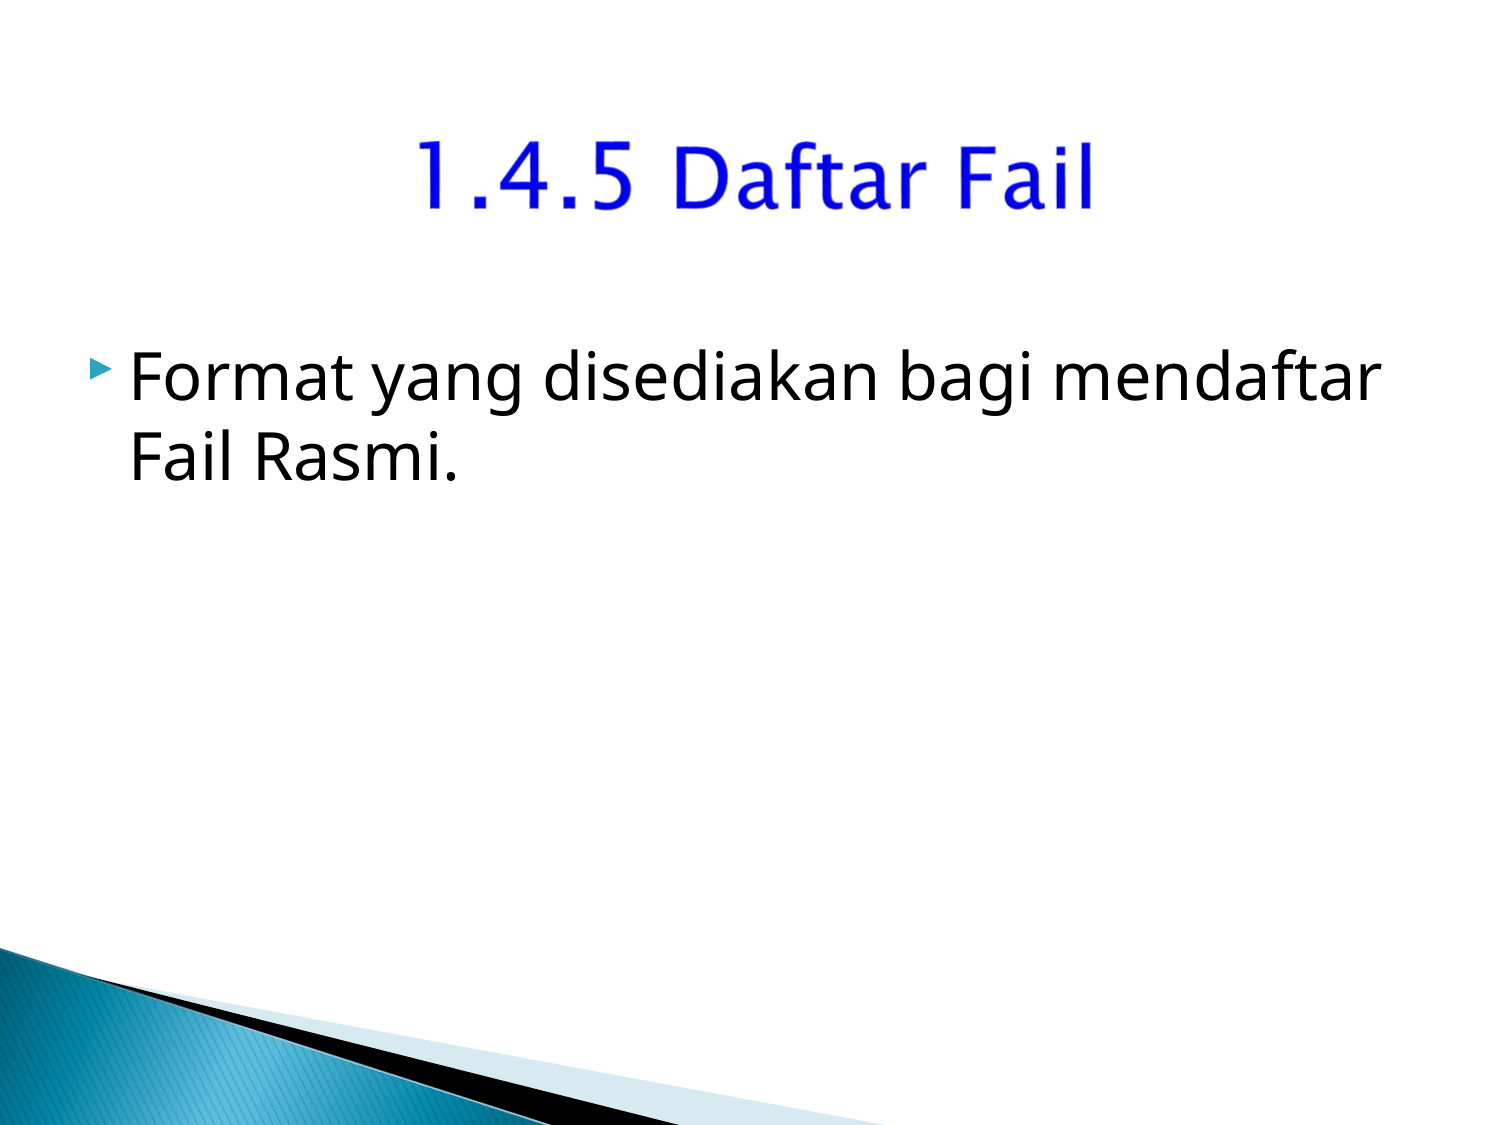

# Format yang disediakan bagi mendaftar Fail Rasmi.